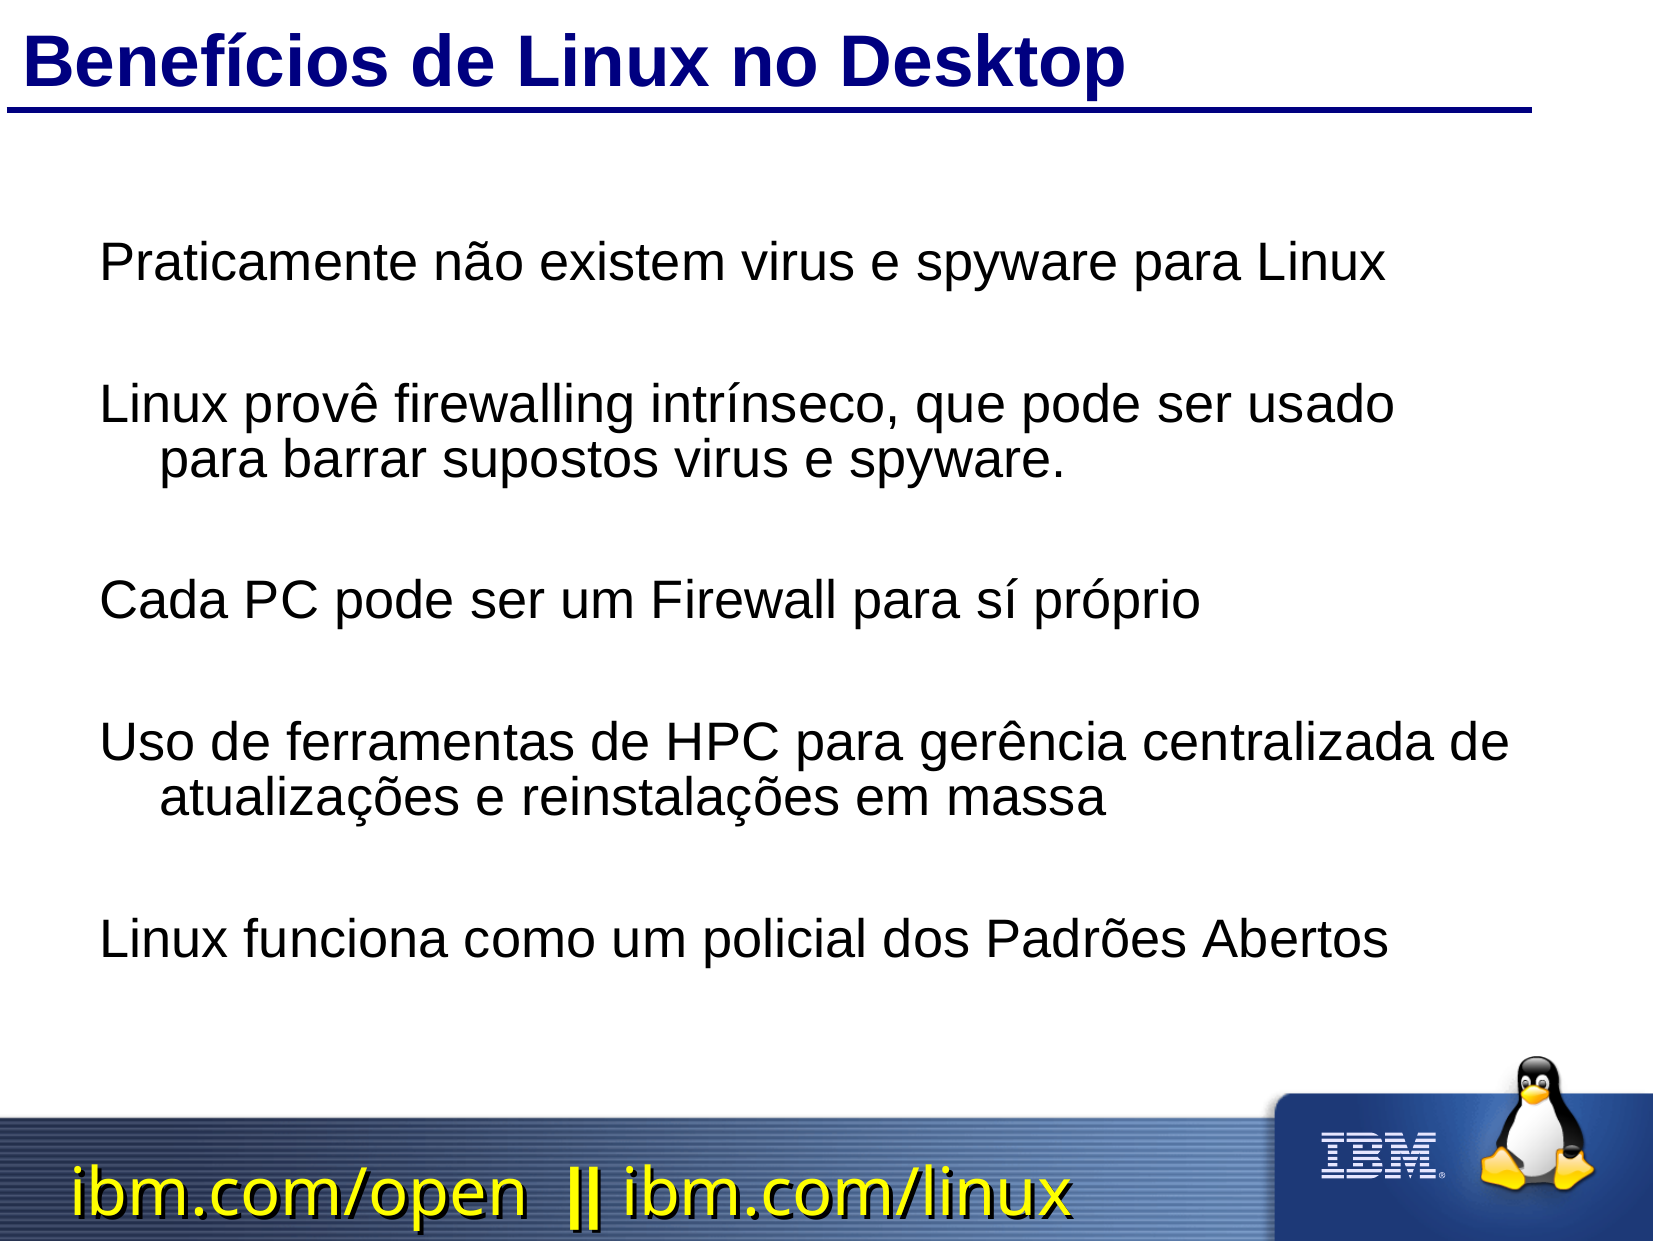

Benefícios de Linux no Desktop
# Praticamente não existem virus e spyware para Linux
Linux provê firewalling intrínseco, que pode ser usado para barrar supostos virus e spyware.
Cada PC pode ser um Firewall para sí próprio
Uso de ferramentas de HPC para gerência centralizada de atualizações e reinstalações em massa
Linux funciona como um policial dos Padrões Abertos